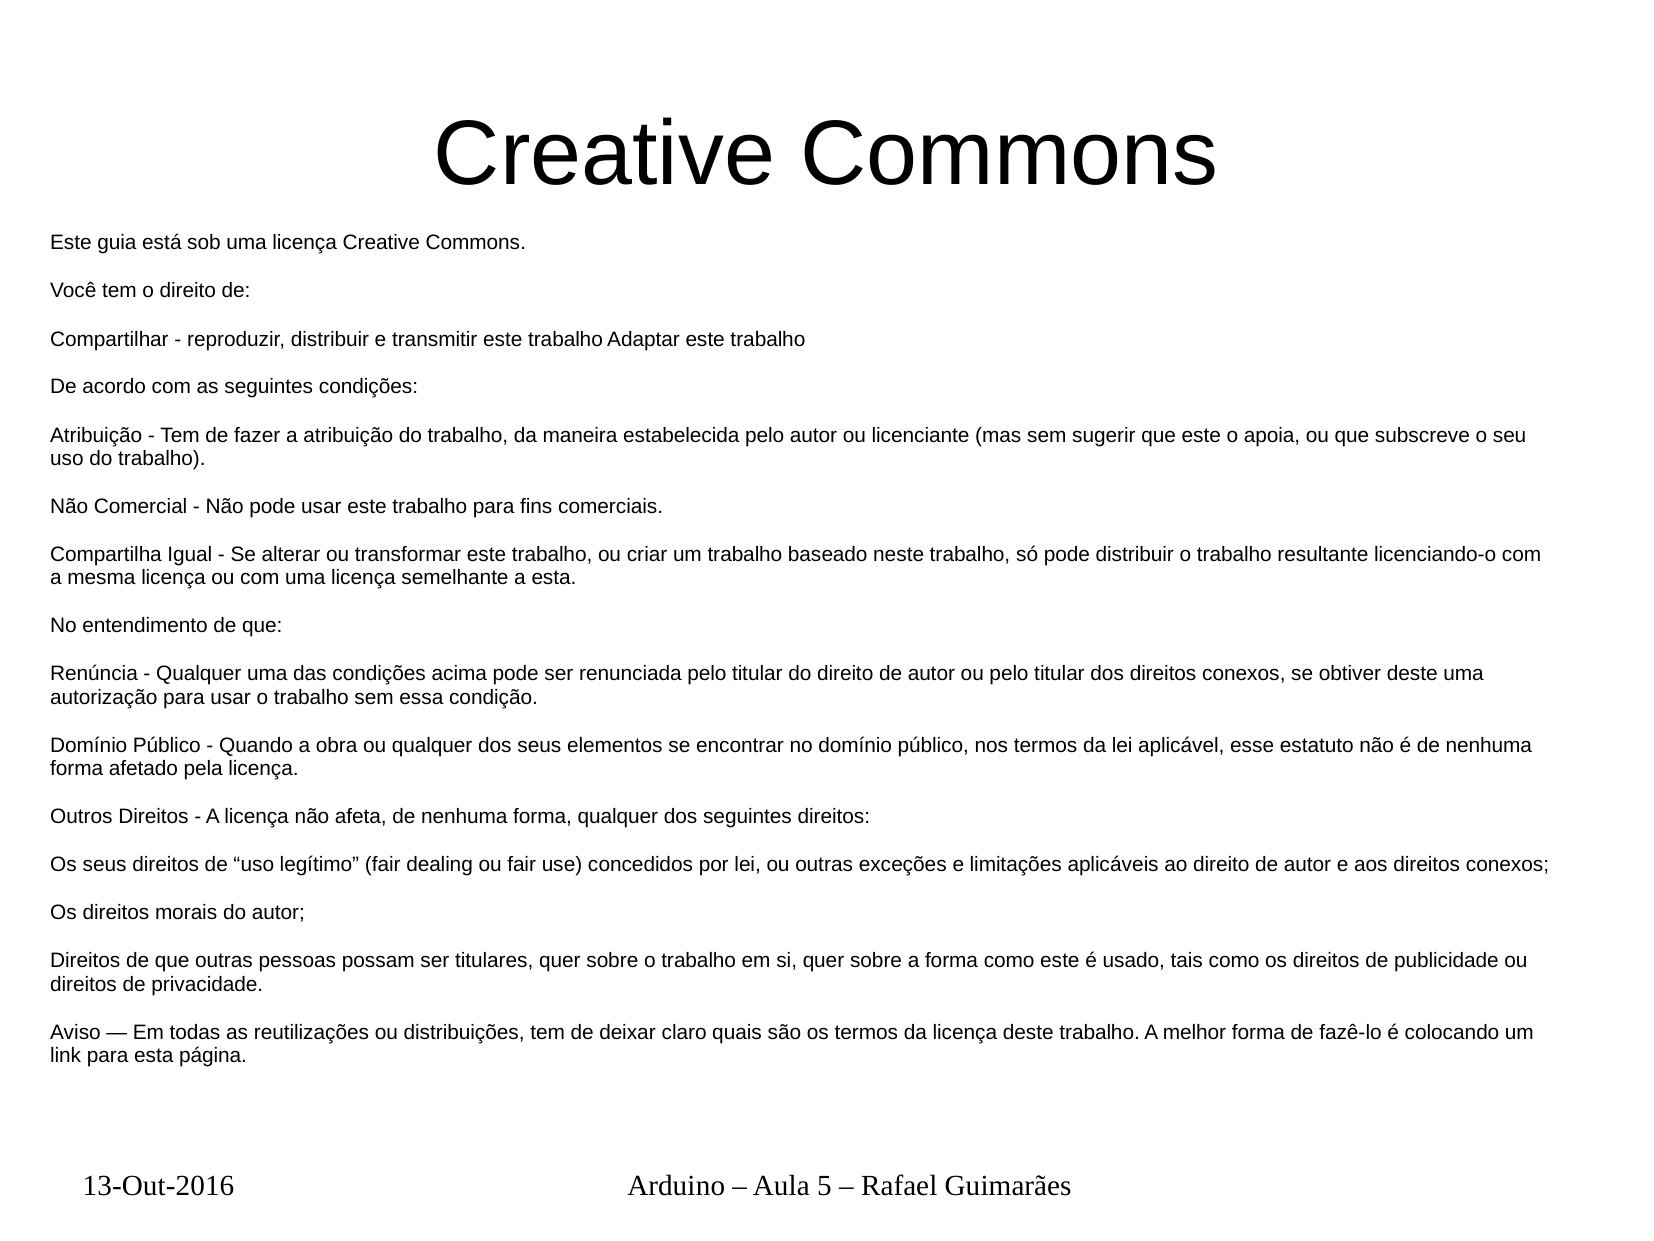

# Creative Commons
Este guia está sob uma licença Creative Commons.
Você tem o direito de:
Compartilhar - reproduzir, distribuir e transmitir este trabalho Adaptar este trabalho
De acordo com as seguintes condições:
Atribuição - Tem de fazer a atribuição do trabalho, da maneira estabelecida pelo autor ou licenciante (mas sem sugerir que este o apoia, ou que subscreve o seu uso do trabalho).
Não Comercial - Não pode usar este trabalho para fins comerciais.
Compartilha Igual - Se alterar ou transformar este trabalho, ou criar um trabalho baseado neste trabalho, só pode distribuir o trabalho resultante licenciando-o com a mesma licença ou com uma licença semelhante a esta.
No entendimento de que:
Renúncia - Qualquer uma das condições acima pode ser renunciada pelo titular do direito de autor ou pelo titular dos direitos conexos, se obtiver deste uma autorização para usar o trabalho sem essa condição.
Domínio Público - Quando a obra ou qualquer dos seus elementos se encontrar no domínio público, nos termos da lei aplicável, esse estatuto não é de nenhuma forma afetado pela licença.
Outros Direitos - A licença não afeta, de nenhuma forma, qualquer dos seguintes direitos:
Os seus direitos de “uso legítimo” (fair dealing ou fair use) concedidos por lei, ou outras exceções e limitações aplicáveis ao direito de autor e aos direitos conexos;
Os direitos morais do autor;
Direitos de que outras pessoas possam ser titulares, quer sobre o trabalho em si, quer sobre a forma como este é usado, tais como os direitos de publicidade ou direitos de privacidade.
Aviso — Em todas as reutilizações ou distribuições, tem de deixar claro quais são os termos da licença deste trabalho. A melhor forma de fazê-lo é colocando um link para esta página.